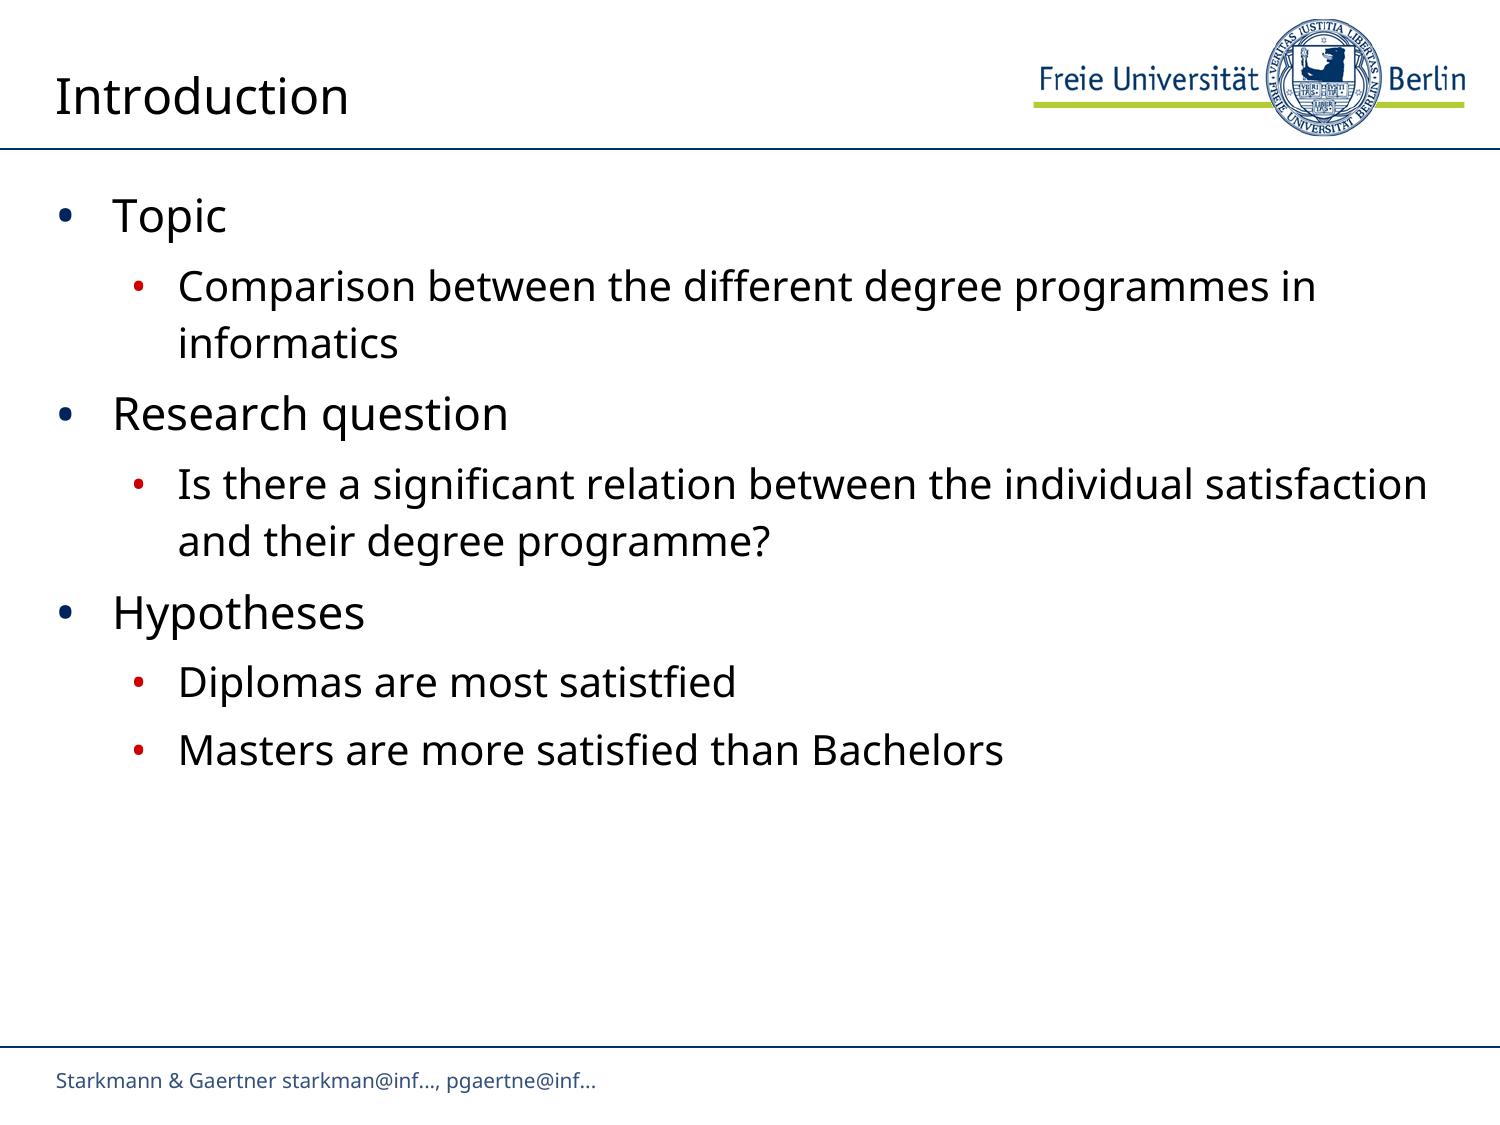

# Introduction
Topic
Comparison between the different degree programmes in informatics
Research question
Is there a significant relation between the individual satisfaction and their degree programme?
Hypotheses
Diplomas are most satistfied
Masters are more satisfied than Bachelors
Starkmann & Gaertner starkman@inf..., pgaertne@inf...